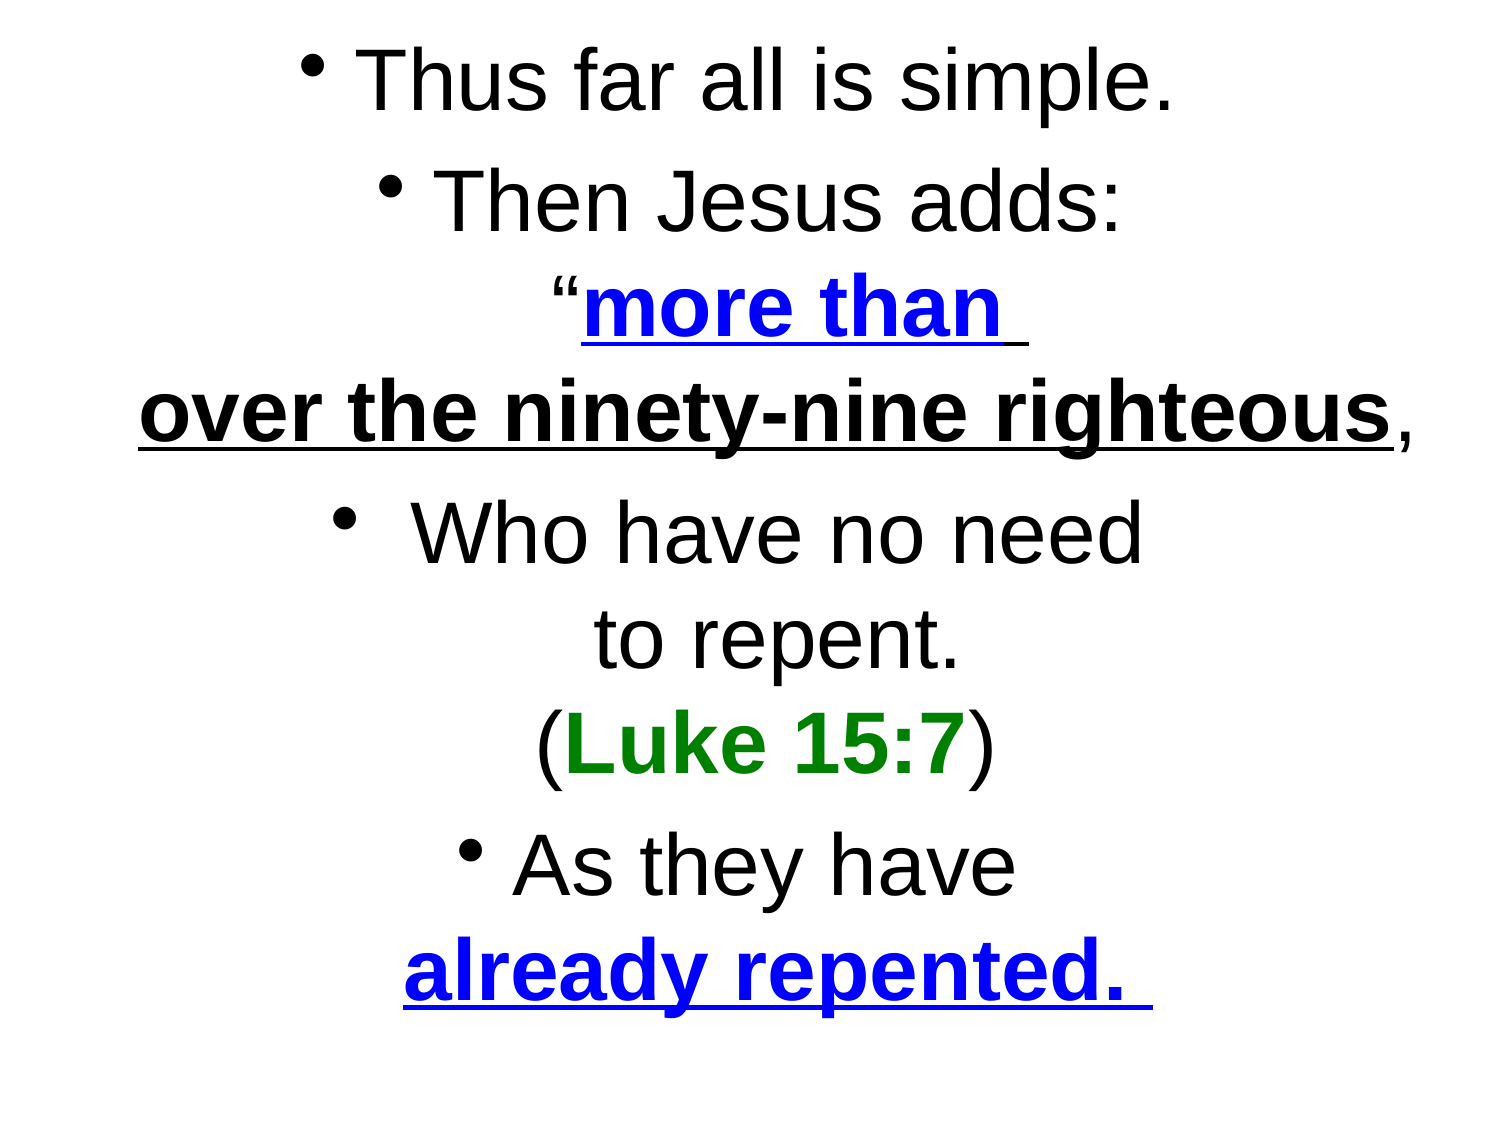

# Thus far all is simple.
Then Jesus adds:
 “more than
over the ninety-nine righteous,
 Who have no need
to repent.
(Luke 15:7)
As they have
already repented.